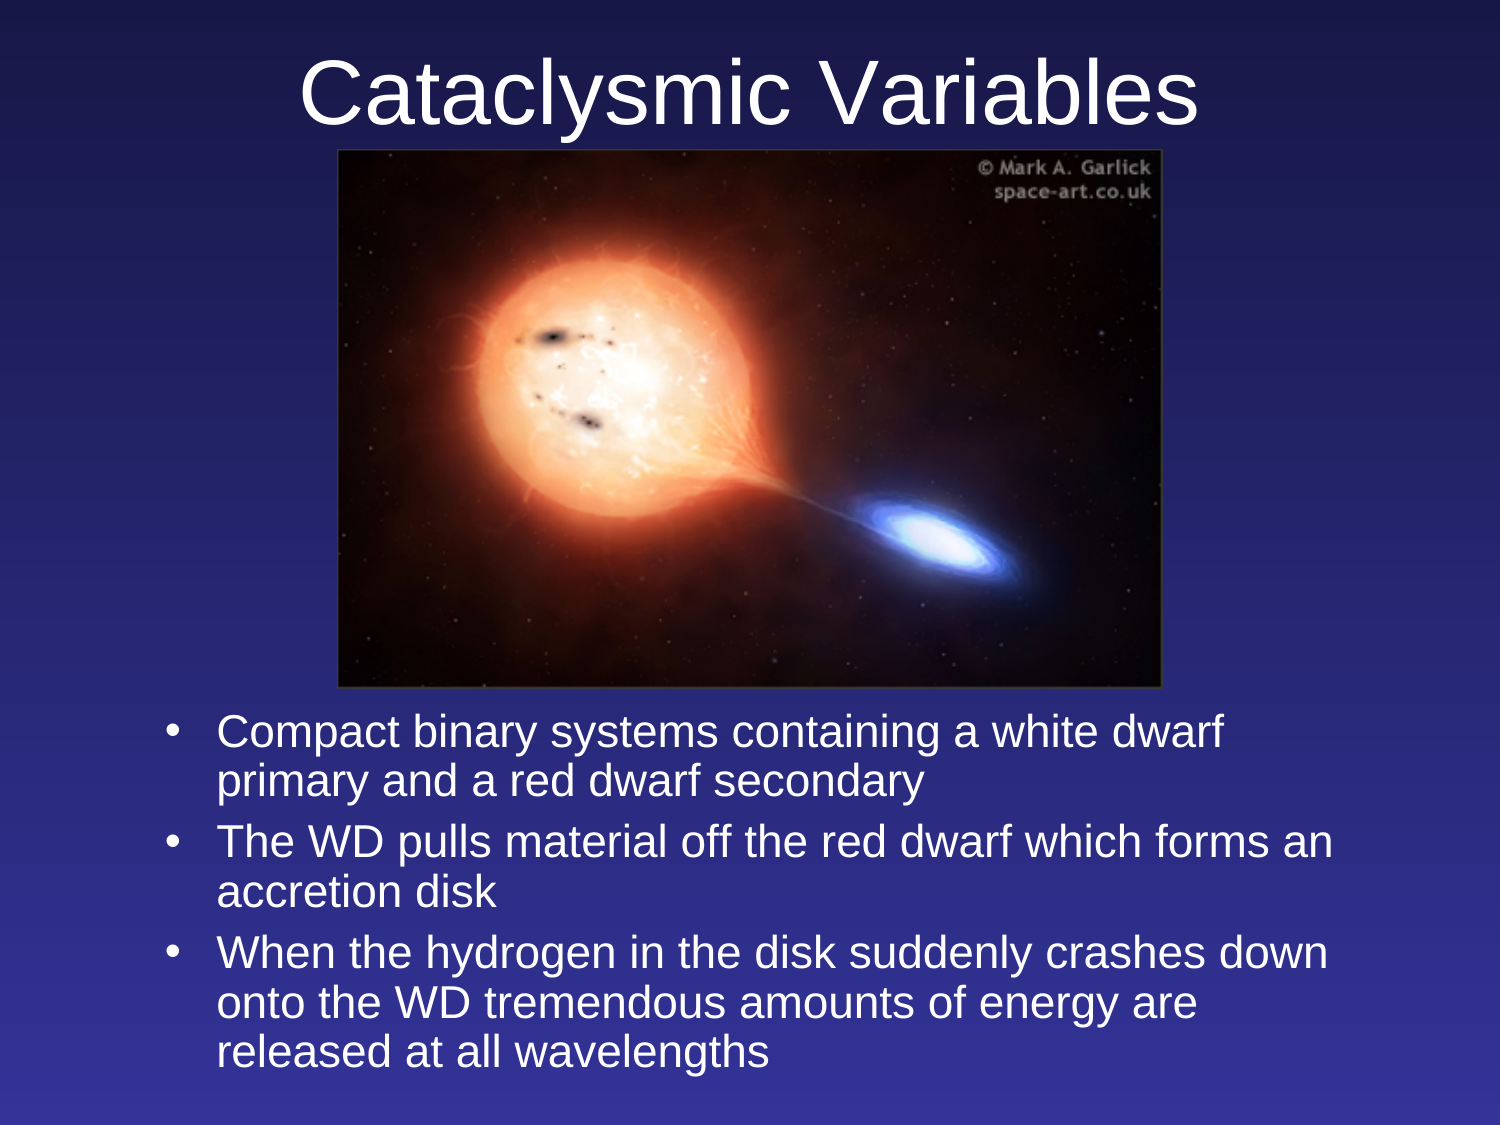

# Cataclysmic Variables
Compact binary systems containing a white dwarf primary and a red dwarf secondary
The WD pulls material off the red dwarf which forms an accretion disk
When the hydrogen in the disk suddenly crashes down onto the WD tremendous amounts of energy are released at all wavelengths